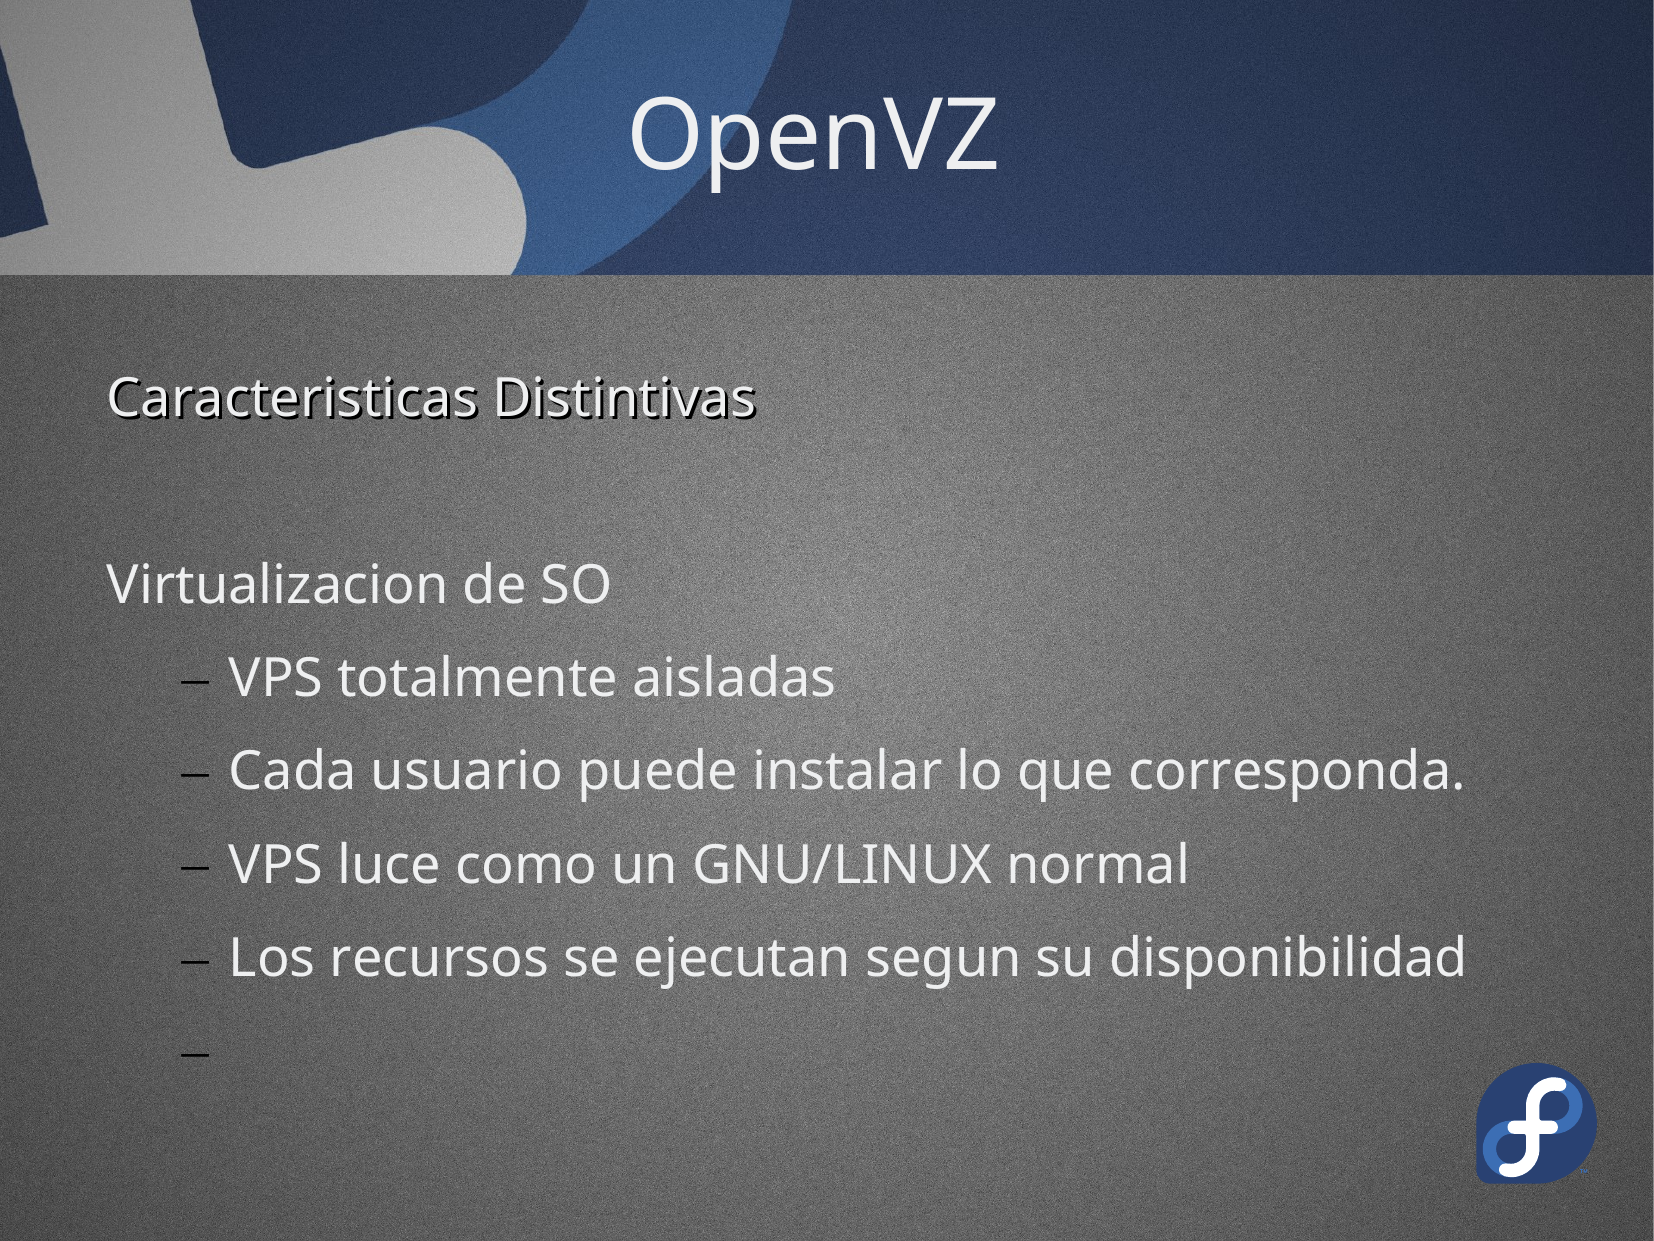

OpenVZ
Caracteristicas Distintivas
Virtualizacion de SO
VPS totalmente aisladas
Cada usuario puede instalar lo que corresponda.
VPS luce como un GNU/LINUX normal
Los recursos se ejecutan segun su disponibilidad